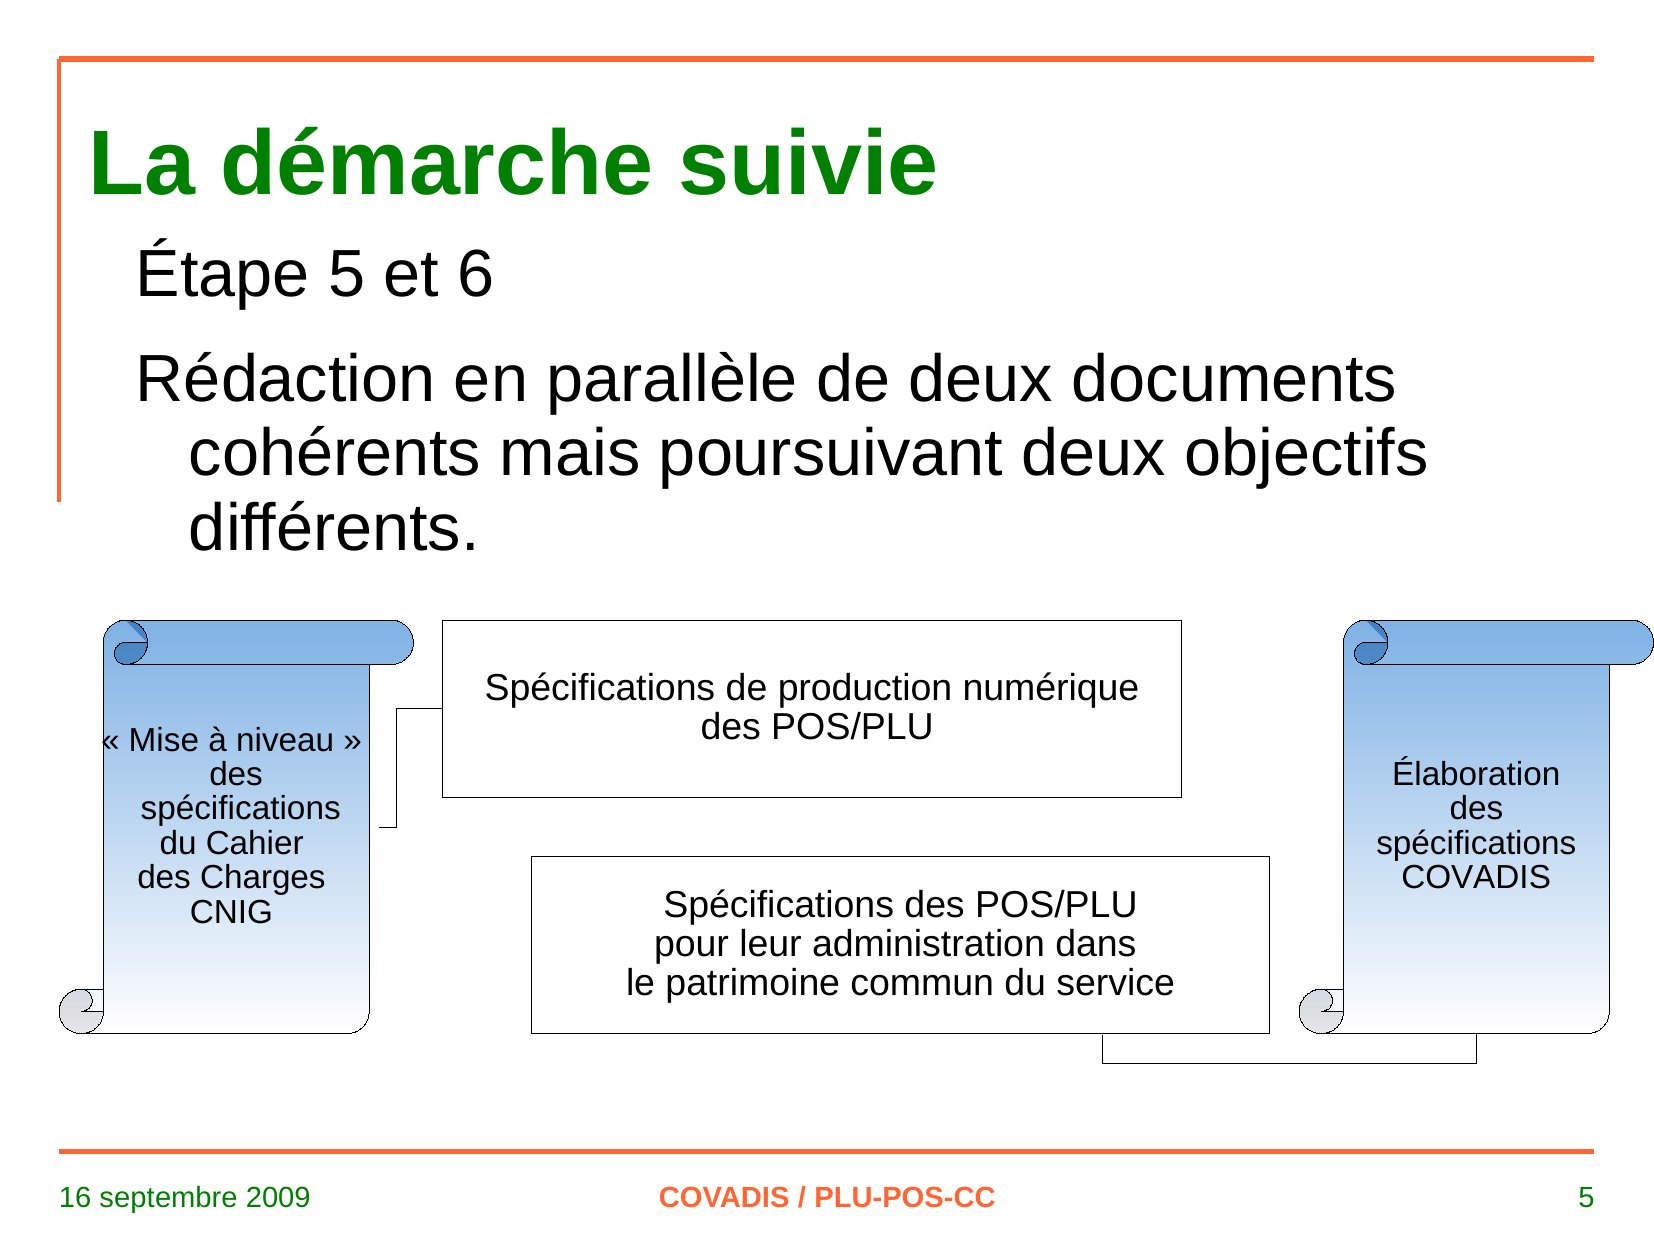

# La démarche suivie
Étape 5 et 6
Rédaction en parallèle de deux documents cohérents mais poursuivant deux objectifs différents.
« Mise à niveau »
des
 spécifications
du Cahier
des Charges
CNIG
Spécifications de production numérique
 des POS/PLU
Élaboration
des
spécifications
COVADIS
Spécifications des POS/PLU
pour leur administration dans
le patrimoine commun du service
16 septembre 2009
COVADIS / PLU-POS-CC
5